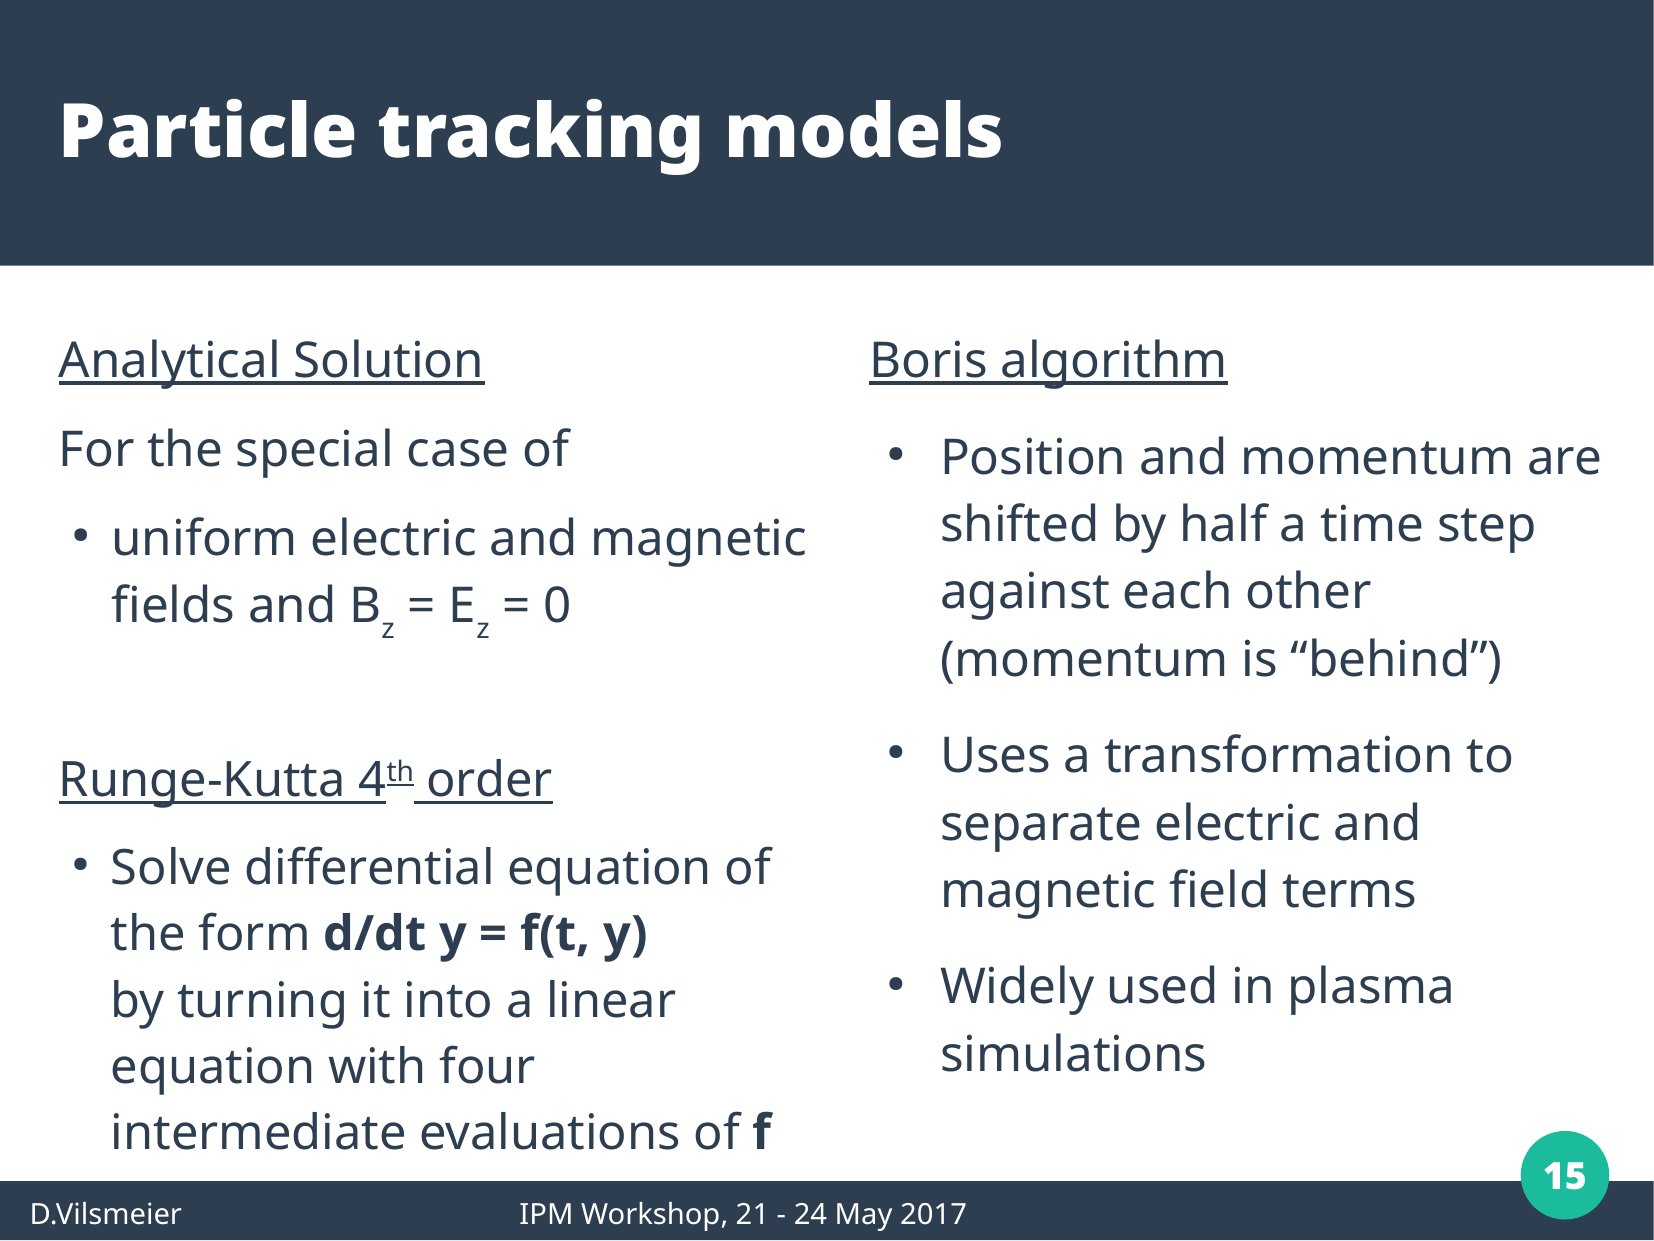

# Particle tracking models
Analytical Solution
For the special case of
uniform electric and magnetic fields and Bz = Ez = 0
Boris algorithm
Position and momentum are shifted by half a time step against each other (momentum is “behind”)
Uses a transformation to separate electric and magnetic field terms
Widely used in plasma simulations
Runge-Kutta 4th order
Solve differential equation of the form d/dt y = f(t, y)
by turning it into a linear equation with four intermediate evaluations of f
15
D.Vilsmeier IPM Workshop, 21 - 24 May 2017